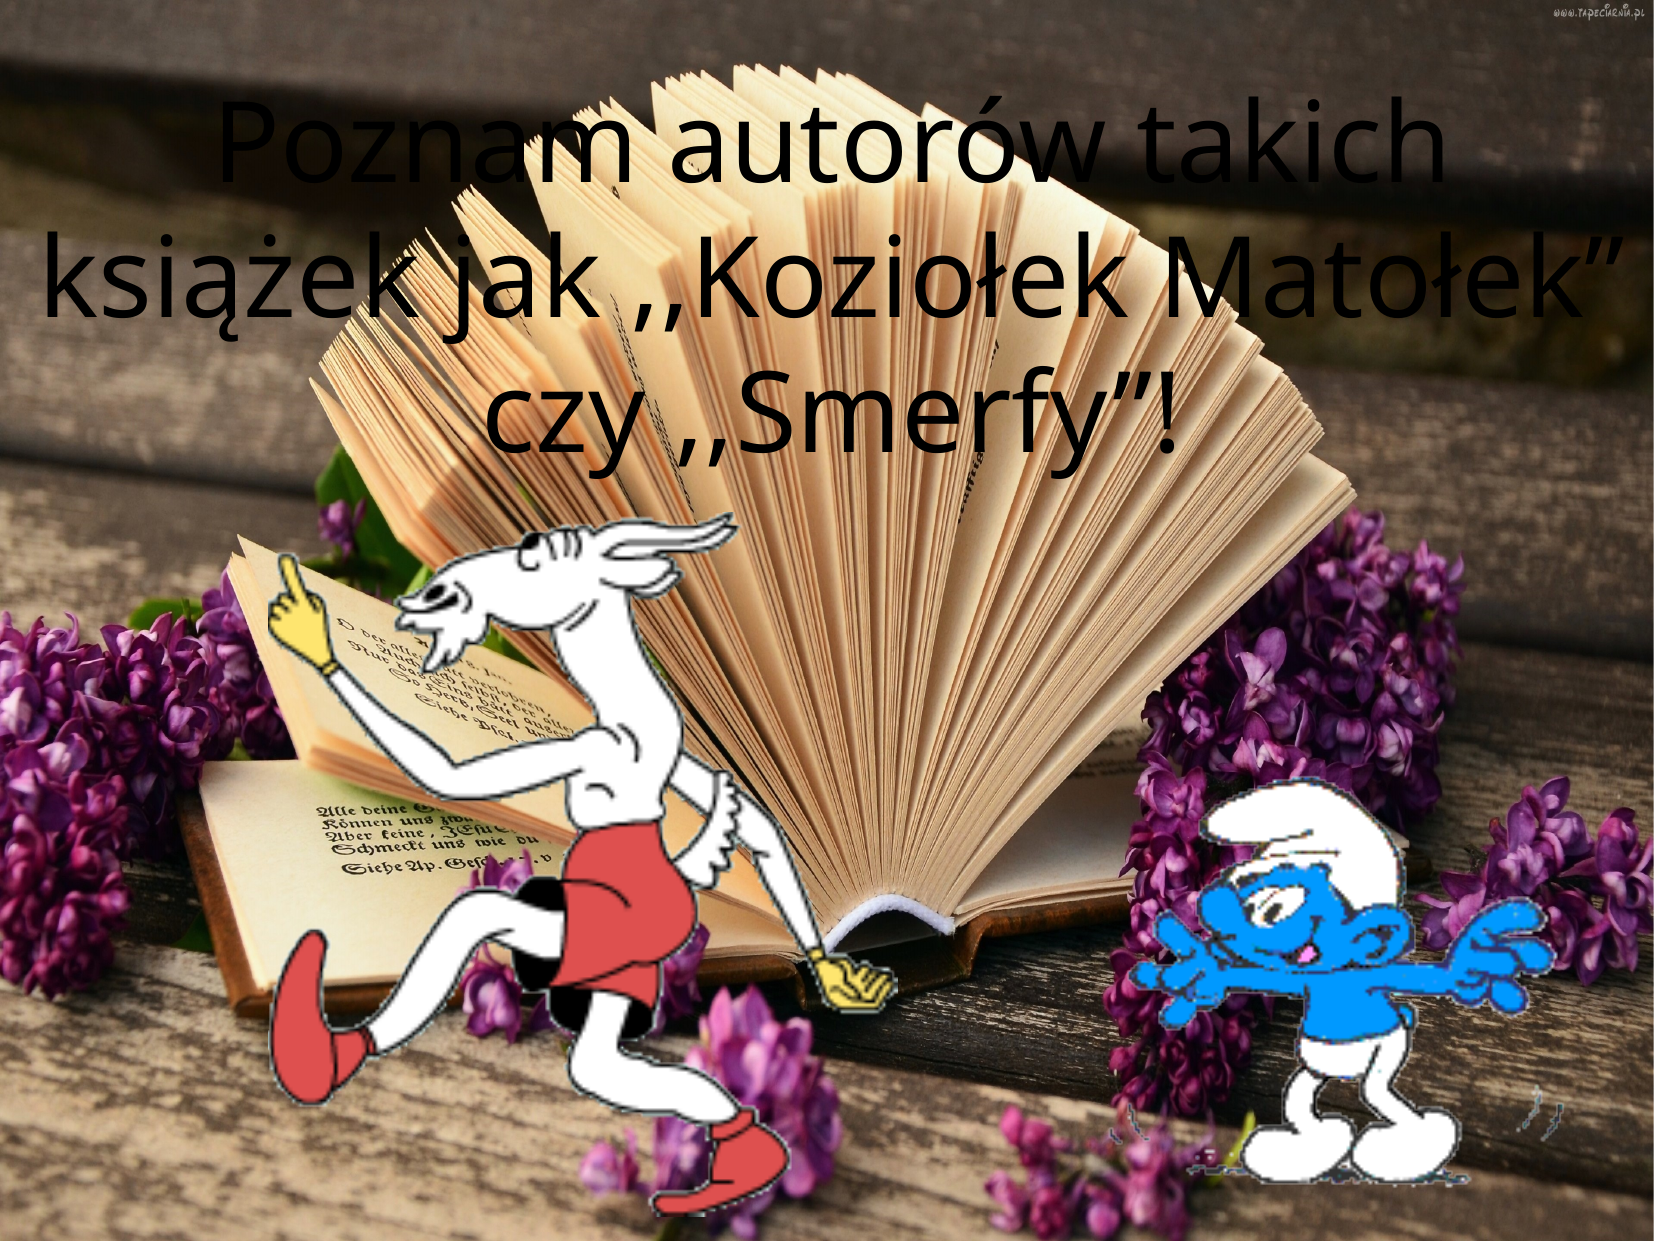

# Poznam autorów takich książek jak ,,Koziołek Matołek” czy ,,Smerfy”!